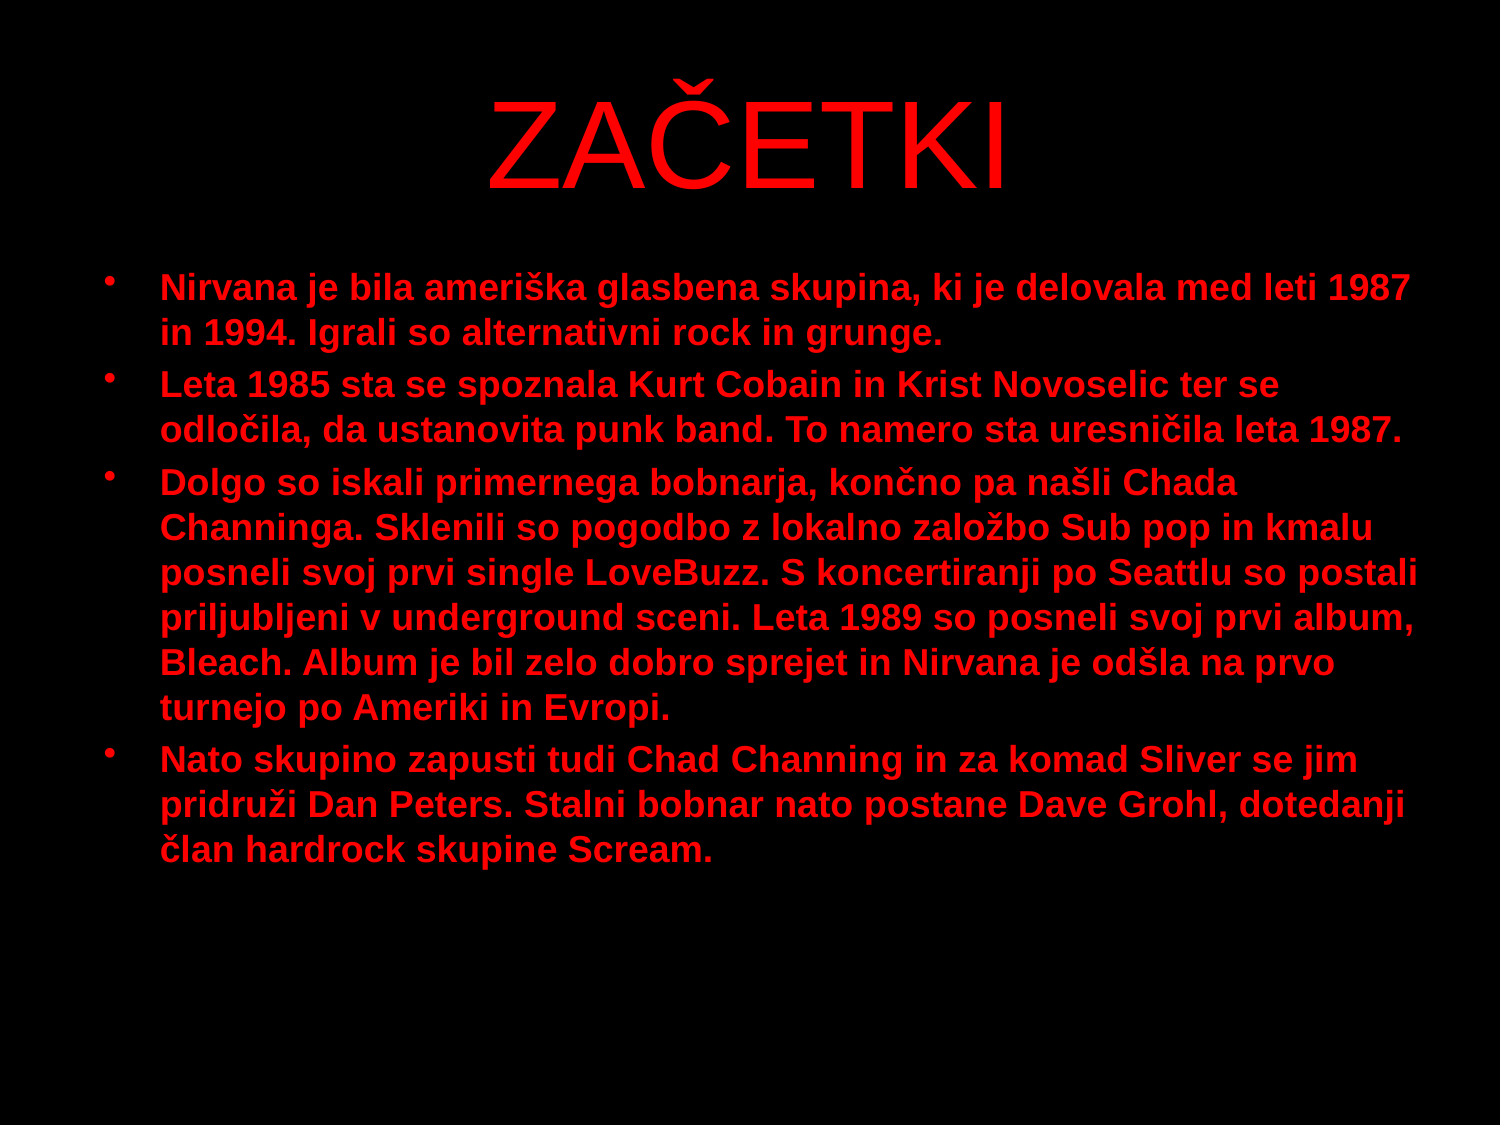

# ZAČETKI
Nirvana je bila ameriška glasbena skupina, ki je delovala med leti 1987 in 1994. Igrali so alternativni rock in grunge.
Leta 1985 sta se spoznala Kurt Cobain in Krist Novoselic ter se odločila, da ustanovita punk band. To namero sta uresničila leta 1987.
Dolgo so iskali primernega bobnarja, končno pa našli Chada Channinga. Sklenili so pogodbo z lokalno založbo Sub pop in kmalu posneli svoj prvi single LoveBuzz. S koncertiranji po Seattlu so postali priljubljeni v underground sceni. Leta 1989 so posneli svoj prvi album, Bleach. Album je bil zelo dobro sprejet in Nirvana je odšla na prvo turnejo po Ameriki in Evropi.
Nato skupino zapusti tudi Chad Channing in za komad Sliver se jim pridruži Dan Peters. Stalni bobnar nato postane Dave Grohl, dotedanji član hardrock skupine Scream.